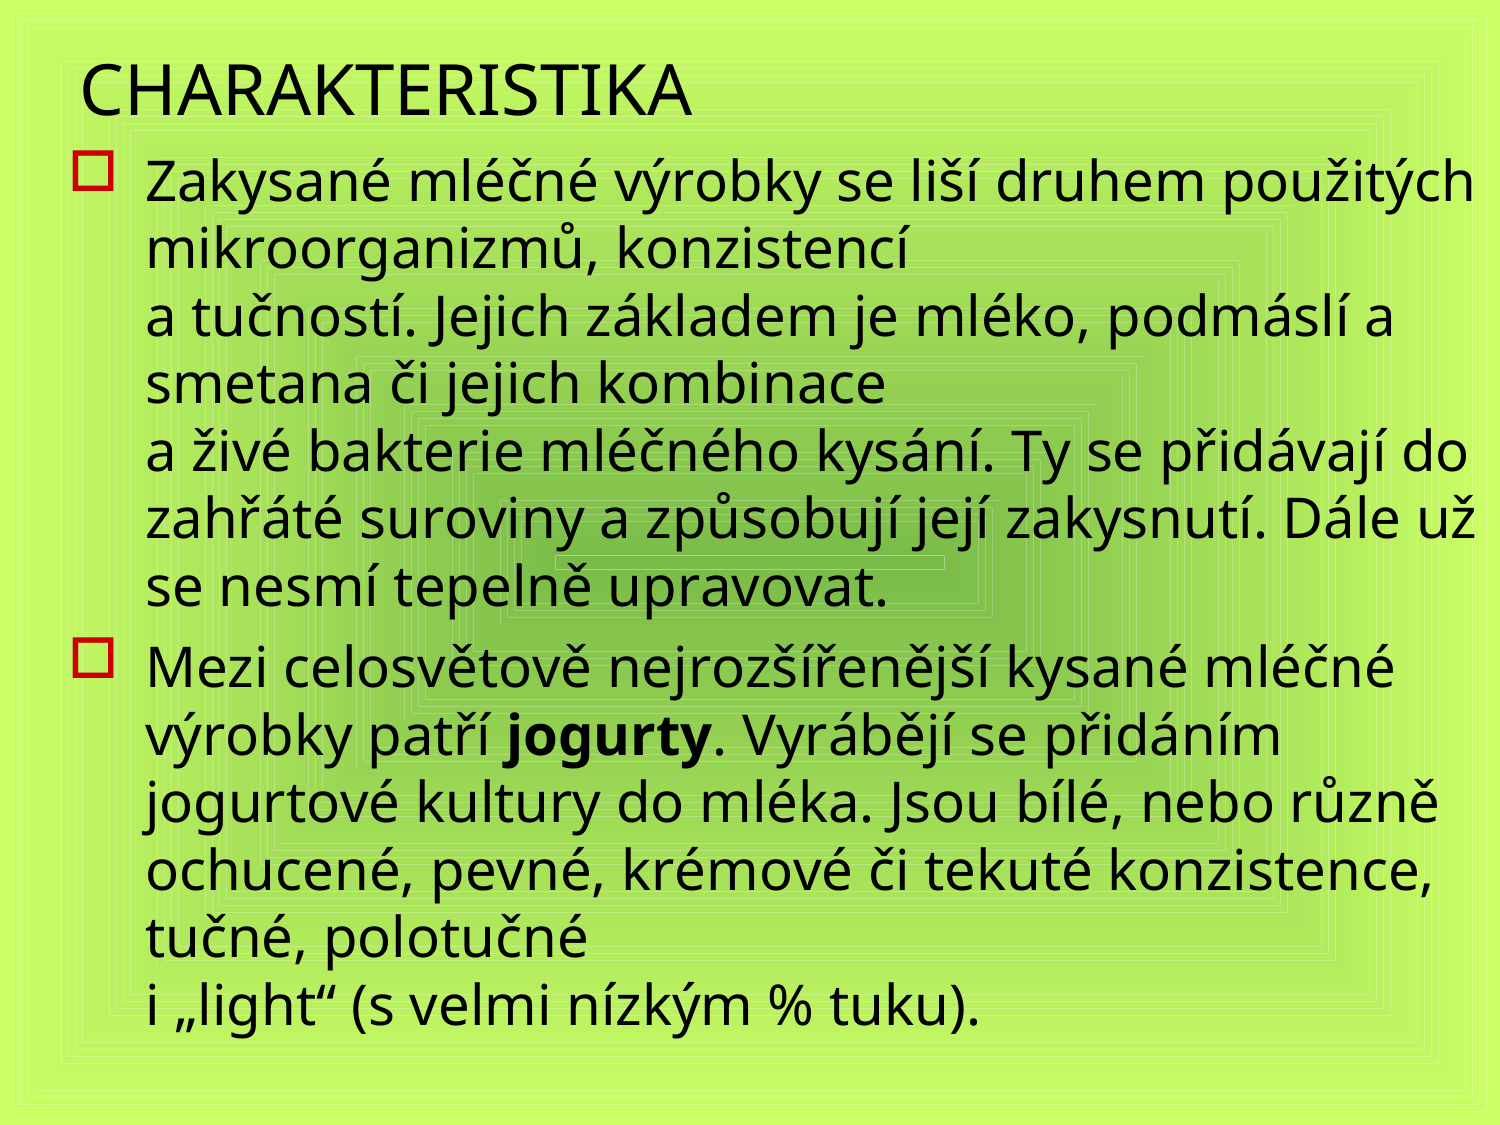

# CHARAKTERISTIKA
Zakysané mléčné výrobky se liší druhem použitých mikroorganizmů, konzistencí
a tučností. Jejich základem je mléko, podmáslí a smetana či jejich kombinace
a živé bakterie mléčného kysání. Ty se přidávají do zahřáté suroviny a způsobují její zakysnutí. Dále už se nesmí tepelně upravovat.
Mezi celosvětově nejrozšířenější kysané mléčné výrobky patří jogurty. Vyrábějí se přidáním jogurtové kultury do mléka. Jsou bílé, nebo různě ochucené, pevné, krémové či tekuté konzistence, tučné, polotučné
i „light“ (s velmi nízkým % tuku).